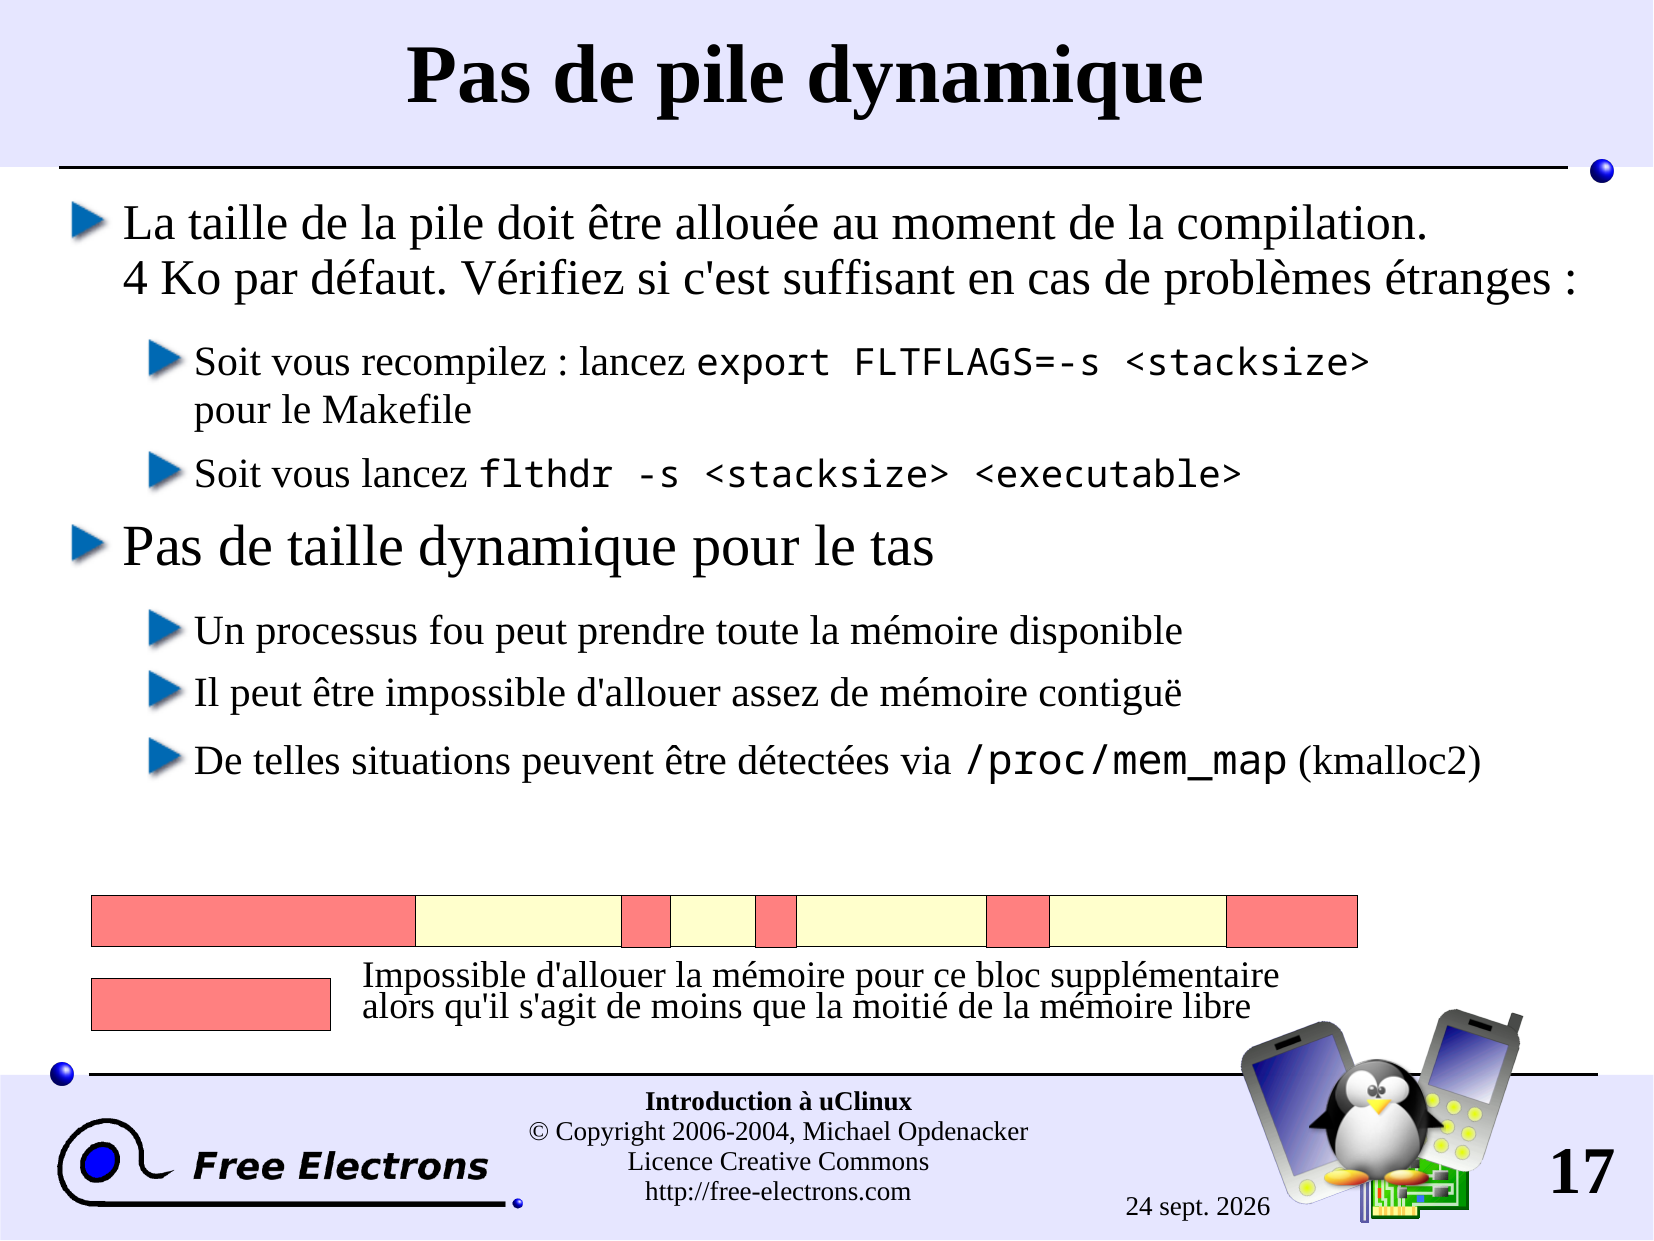

# Pas de pile dynamique
La taille de la pile doit être allouée au moment de la compilation.
4 Ko par défaut. Vérifiez si c'est suffisant en cas de problèmes étranges :
Soit vous recompilez : lancez export FLTFLAGS=-s <stacksize>
pour le Makefile
Soit vous lancez flthdr -s <stacksize> <executable>
Pas de taille dynamique pour le tas
Un processus fou peut prendre toute la mémoire disponible
Il peut être impossible d'allouer assez de mémoire contiguë
De telles situations peuvent être détectées via /proc/mem_map (kmalloc2)
Impossible d'allouer la mémoire pour ce bloc supplémentaire
alors qu'il s'agit de moins que la moitié de la mémoire libre